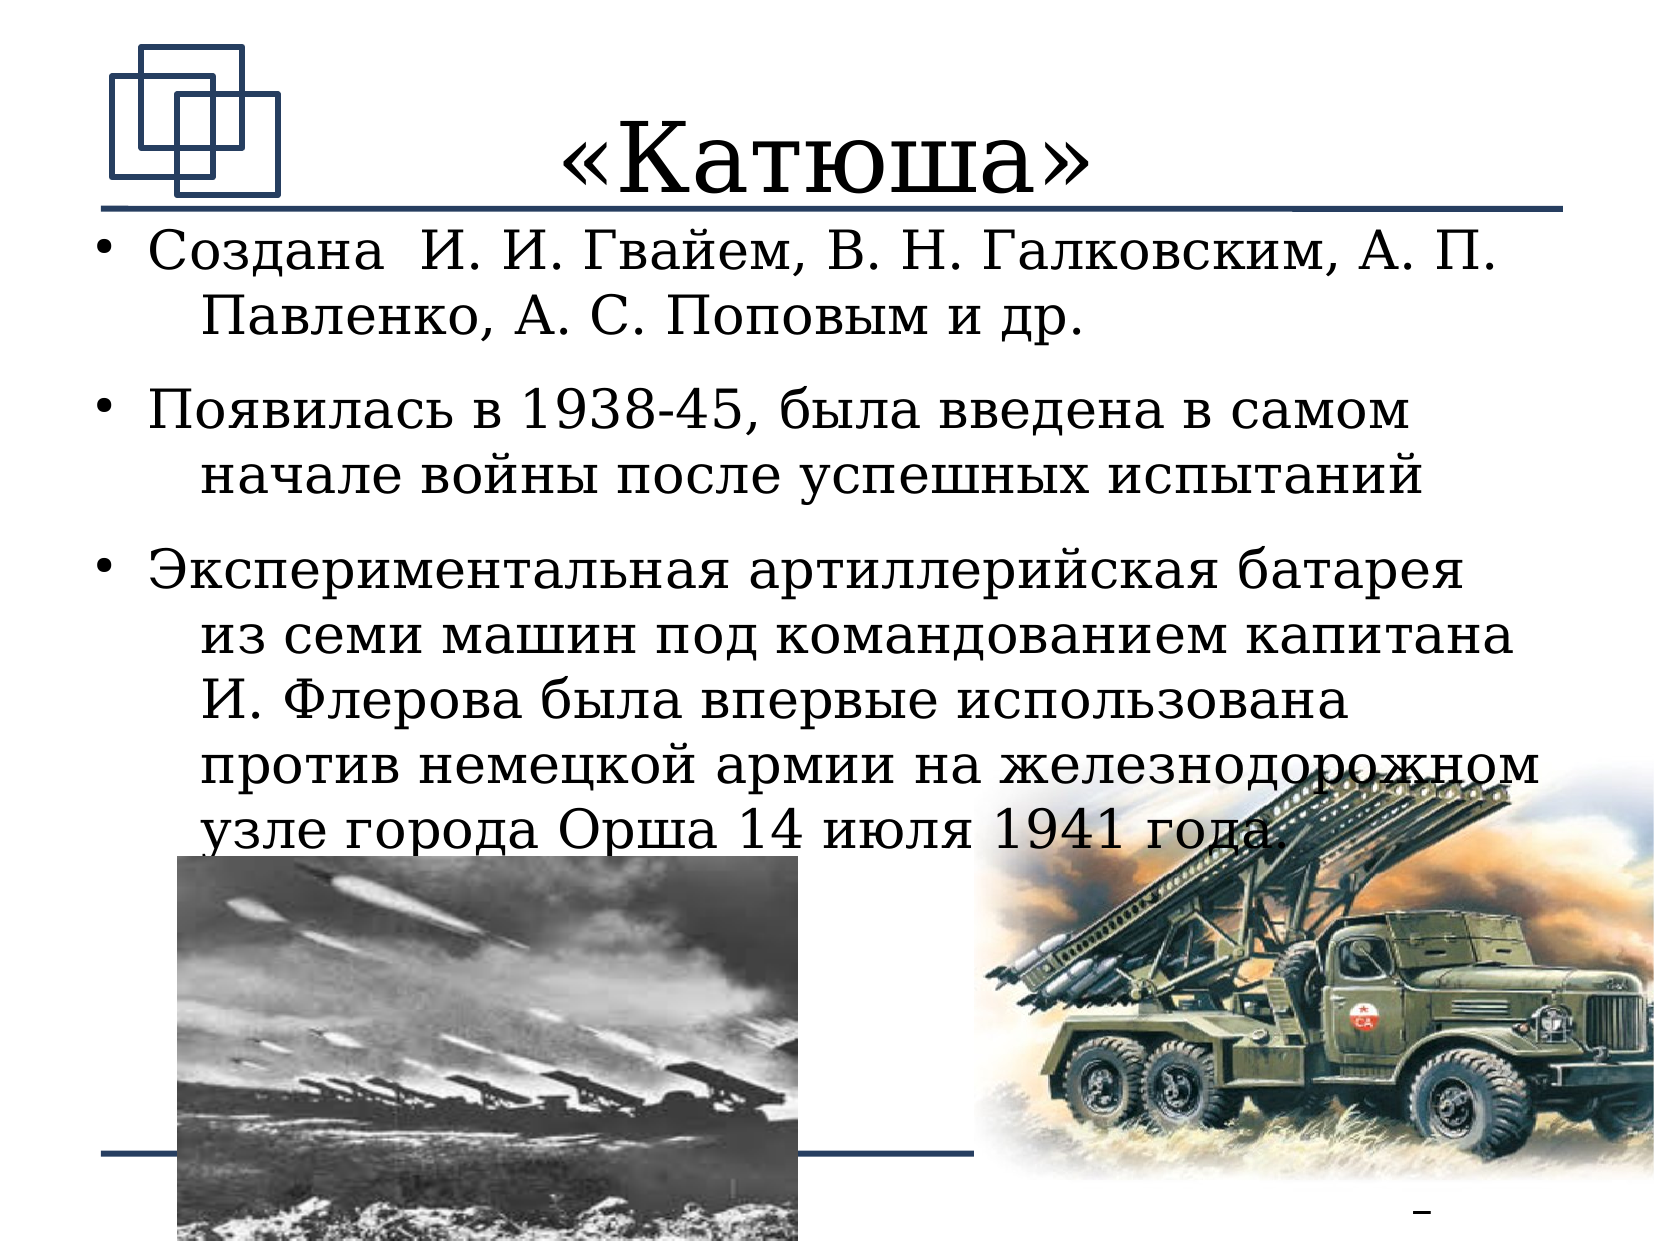

# «Катюша»
Создана И. И. Гвайем, В. Н. Галковским, А. П. Павленко, А. С. Поповым и др.
Появилась в 1938-45, была введена в самом начале войны после успешных испытаний
Экспериментальная артиллерийская батарея из семи машин под командованием капитана И. Флерова была впервые использована против немецкой армии на железнодорожном узле города Орша 14 июля 1941 года.